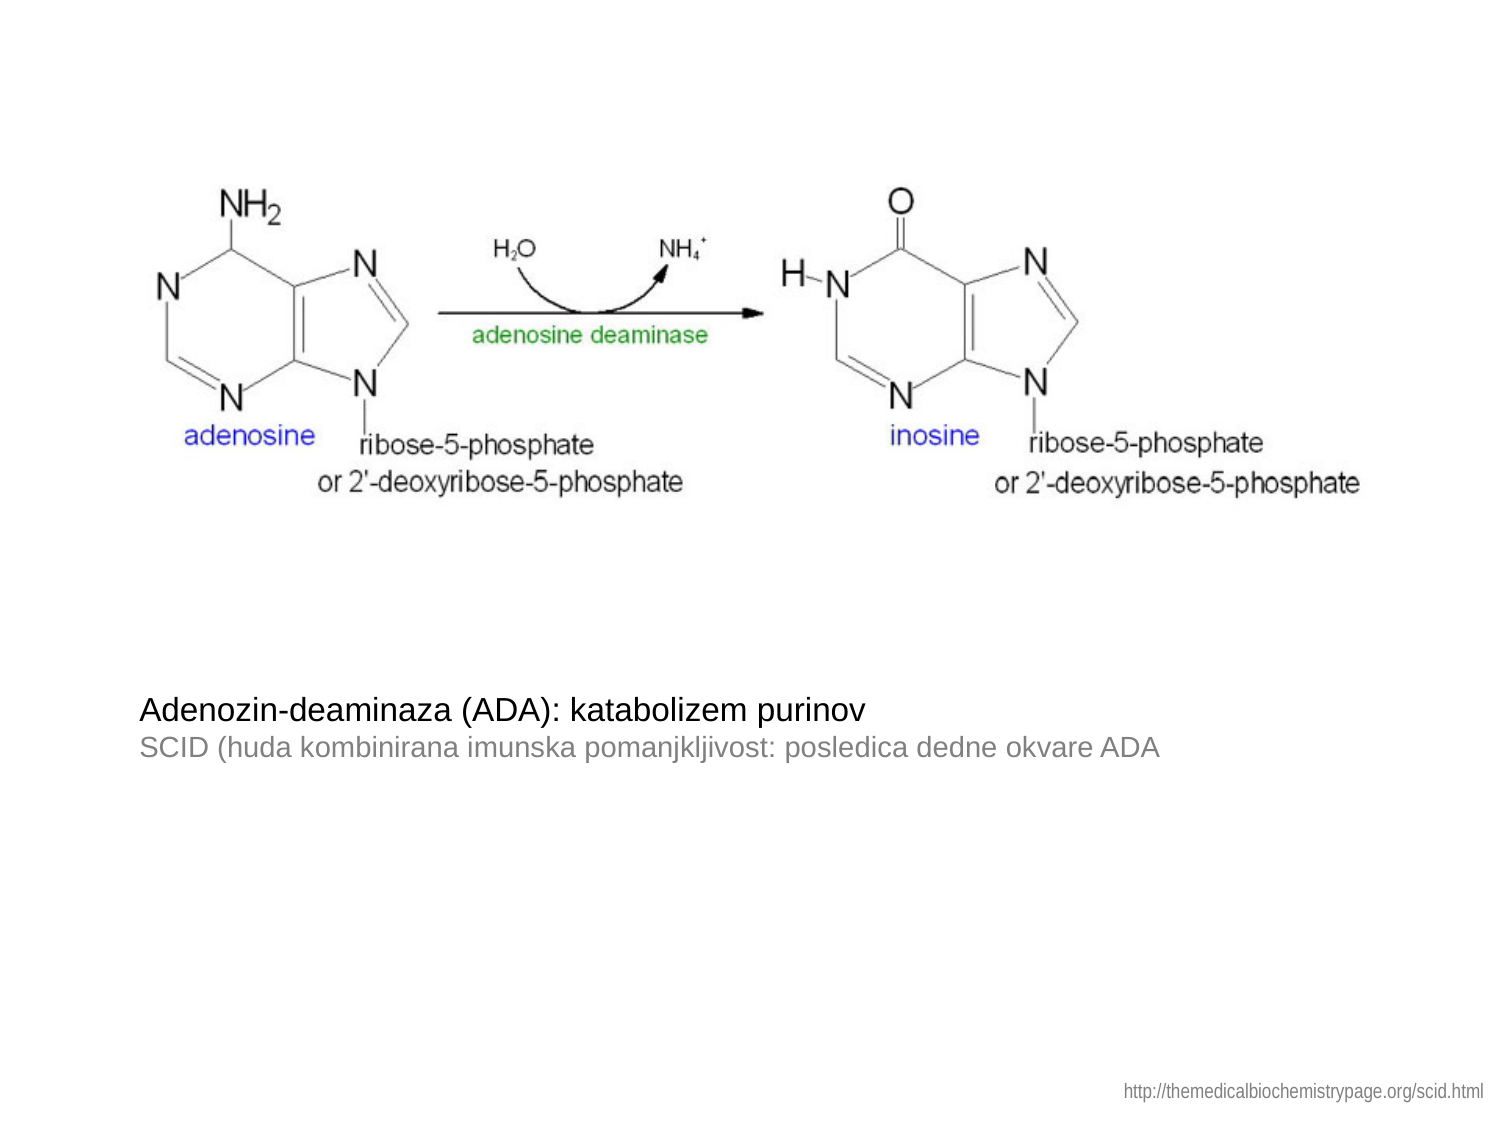

Adenozin-deaminaza (ADA): katabolizem purinov
SCID (huda kombinirana imunska pomanjkljivost: posledica dedne okvare ADA
http://themedicalbiochemistrypage.org/scid.html